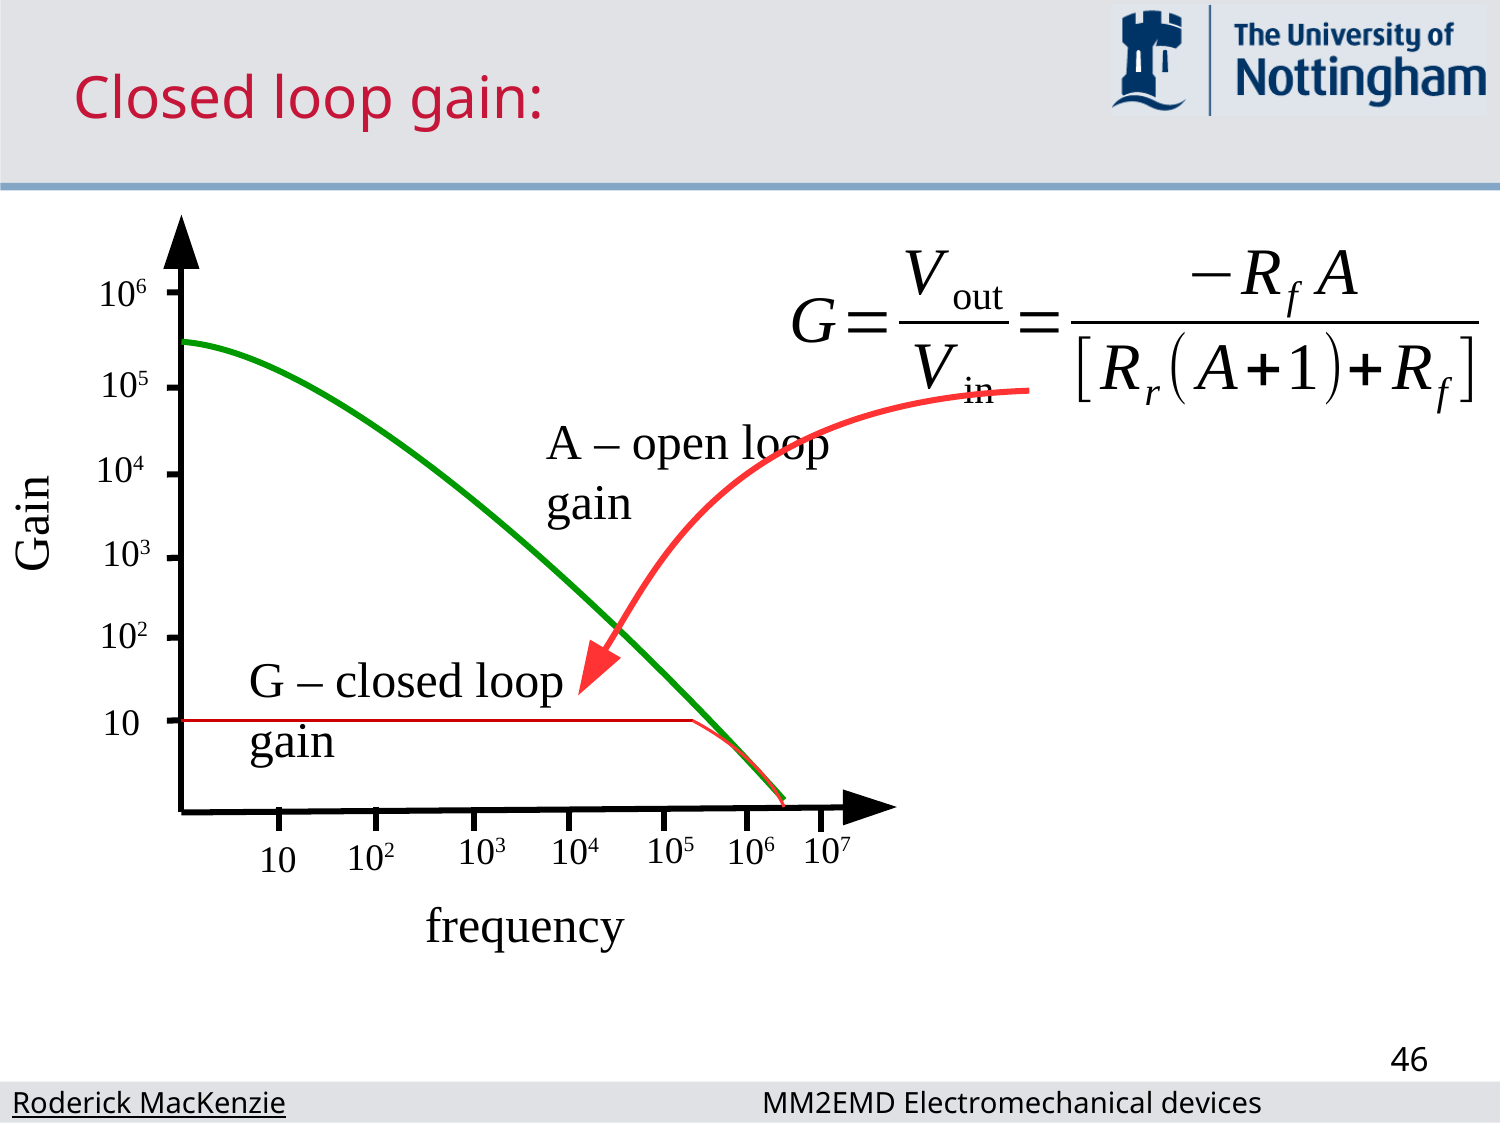

# Closed loop gain:
106
105
A – open loop gain
104
Gain
103
102
G – closed loop gain
10
107
105
106
103
104
102
10
frequency